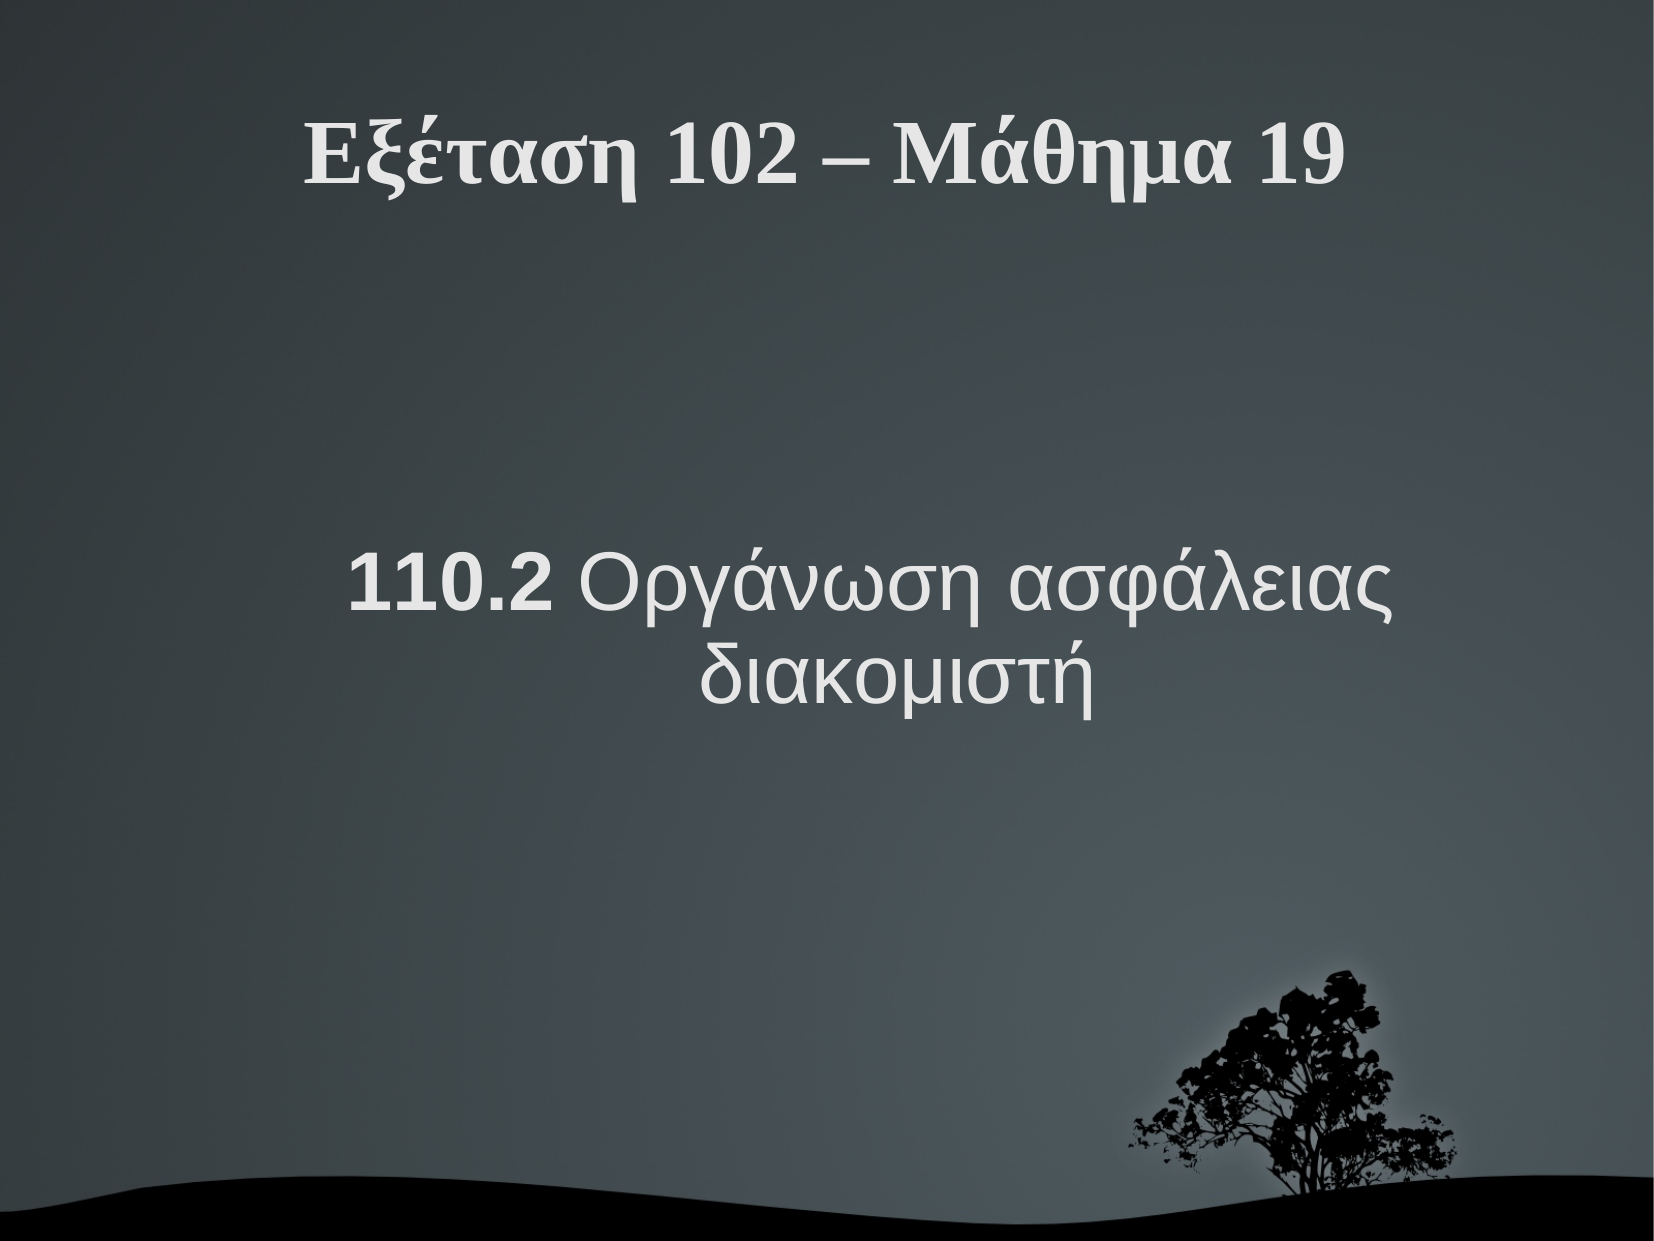

# Εξέταση 102 – Μάθημα 19
110.2 Οργάνωση ασφάλειας διακομιστή